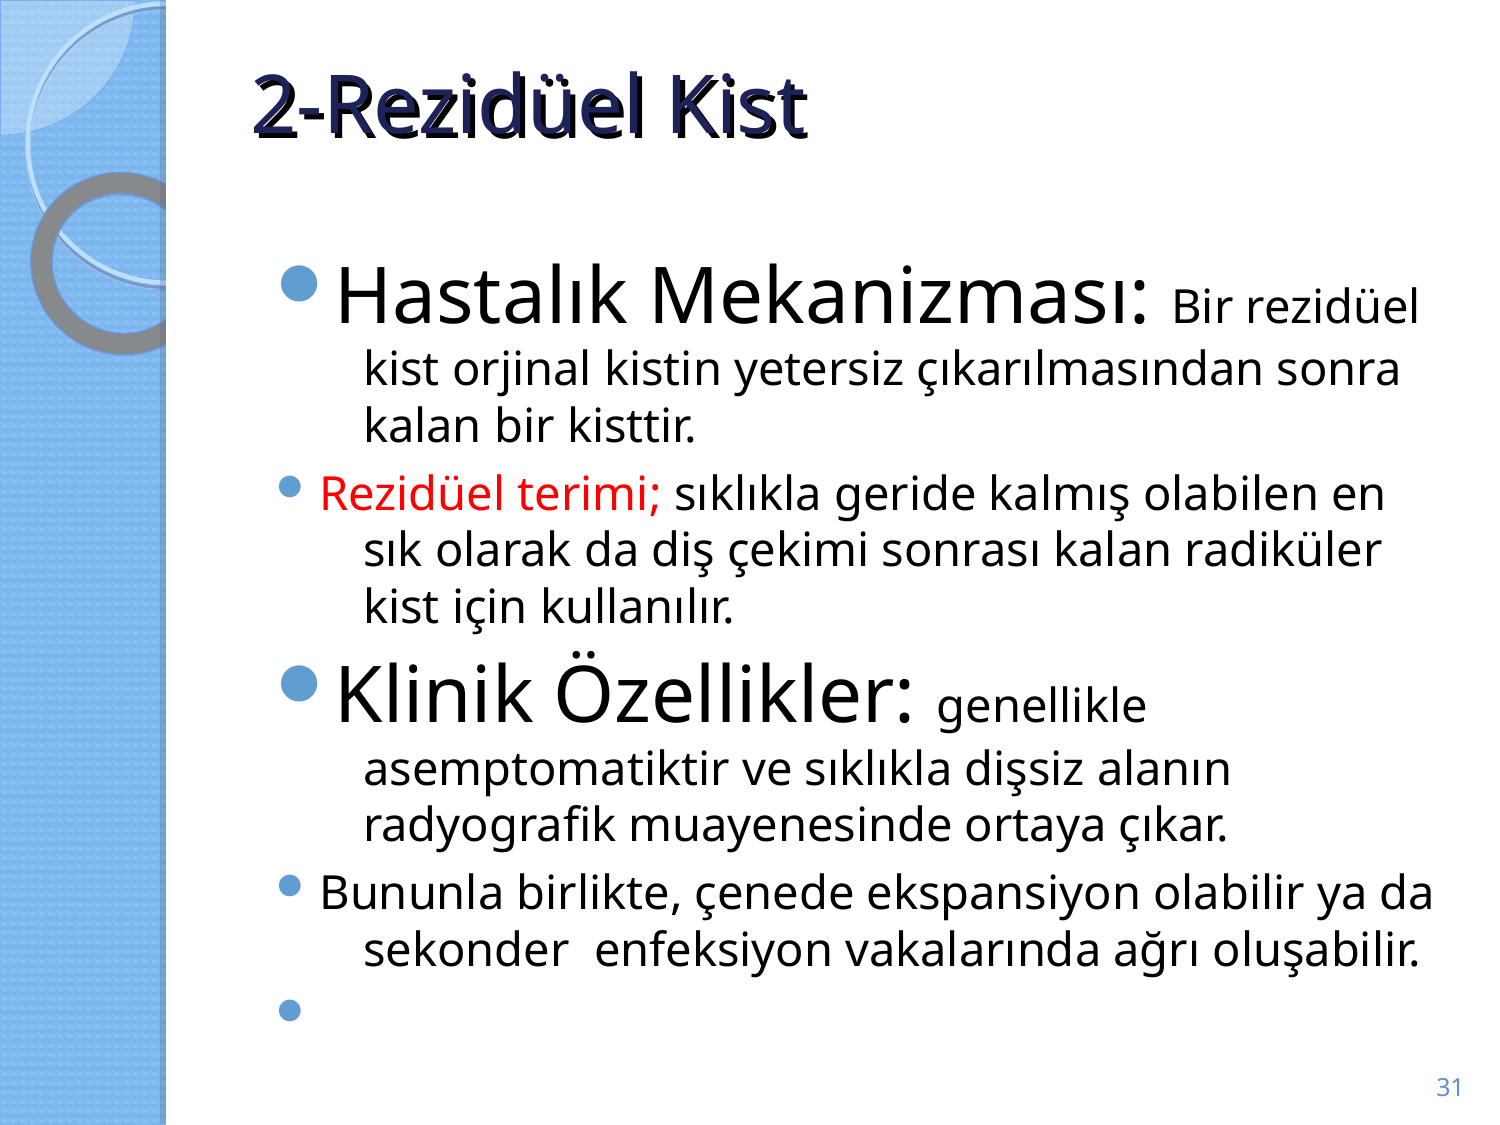

# 2-Rezidüel Kist
Hastalık Mekanizması: Bir rezidüel kist orjinal kistin yetersiz çıkarılmasından sonra kalan bir kisttir.
Rezidüel terimi; sıklıkla geride kalmış olabilen en sık olarak da diş çekimi sonrası kalan radiküler kist için kullanılır.
Klinik Özellikler: genellikle asemptomatiktir ve sıklıkla dişsiz alanın radyografik muayenesinde ortaya çıkar.
Bununla birlikte, çenede ekspansiyon olabilir ya da sekonder enfeksiyon vakalarında ağrı oluşabilir.
31